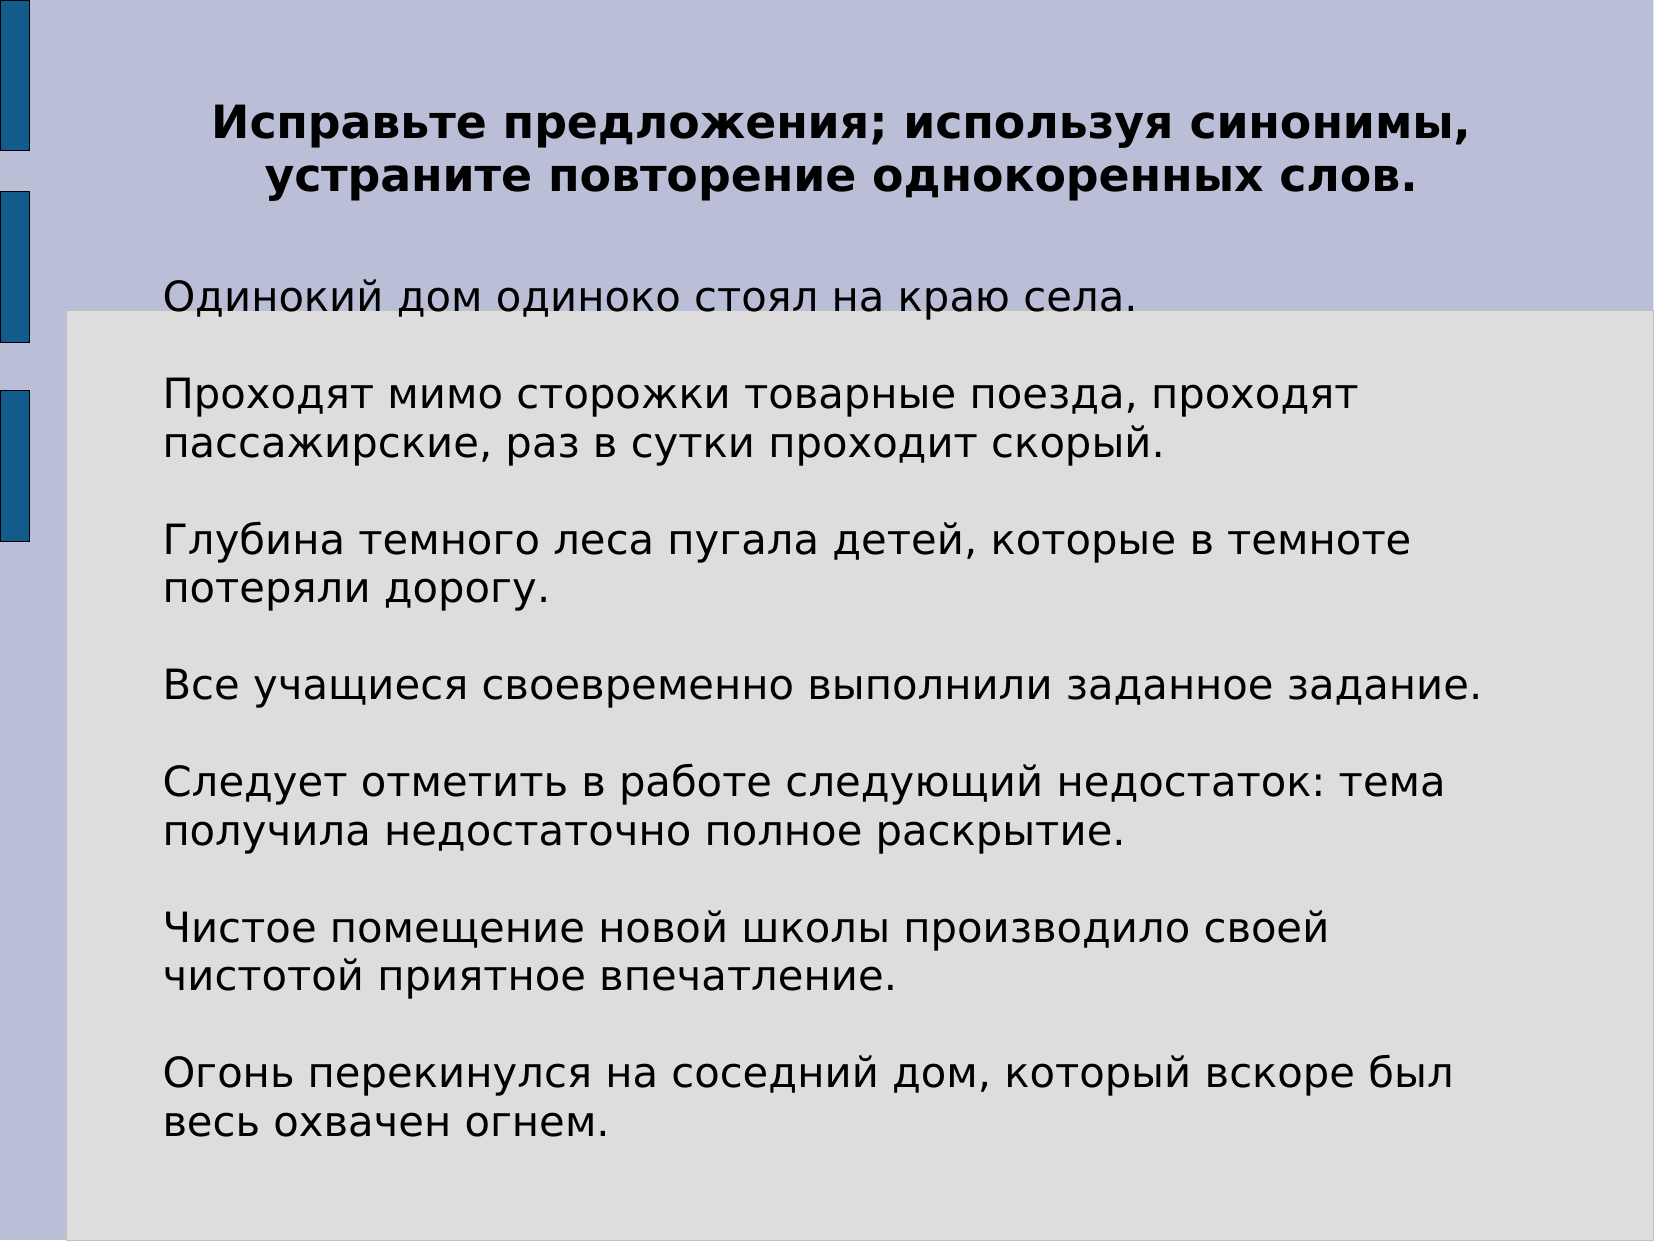

Исправьте предложения; используя синонимы, устраните повторение однокоренных слов.
Одинокий дом одиноко стоял на краю села.
Проходят мимо сторожки товарные поезда, проходят пассажирские, раз в сутки проходит скорый.
Глубина темного леса пугала детей, которые в темноте потеряли дорогу.
Все учащиеся своевременно выполнили заданное задание.
Следует отметить в работе следующий недостаток: тема получила недостаточно полное раскрытие.
Чистое помещение новой школы производило своей чистотой приятное впечатление.
Огонь перекинулся на соседний дом, который вскоре был весь охвачен огнем.